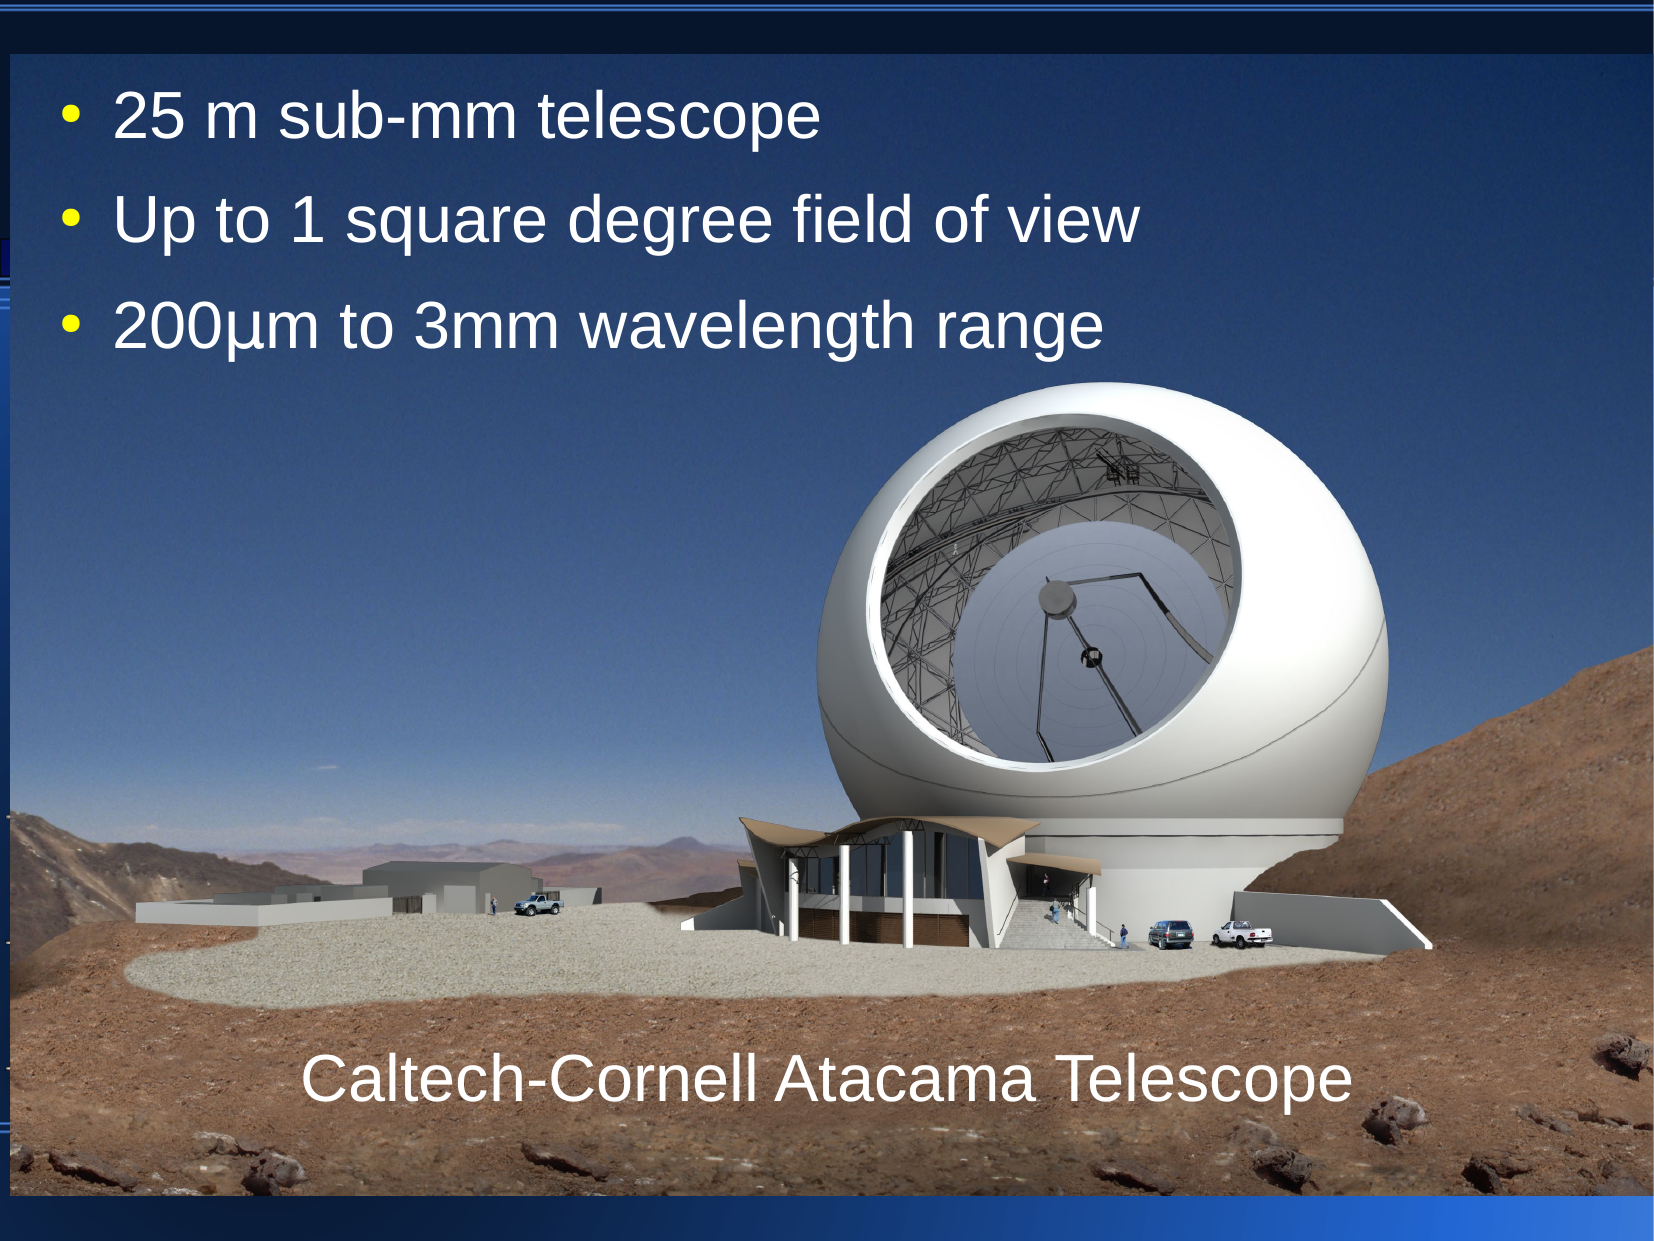

# CCAT Mock Surveys
25 m sub-mm telescope
Up to 1 square degree field of view
200μm to 3mm wavelength range
Caltech-Cornell Atacama Telescope
Overview | Models | Science | Collaboration
Sky projection (degrees)
Comoving coordinates (Mpc)
1 March 2011
Modeling the Physics of Galaxy Formation
15